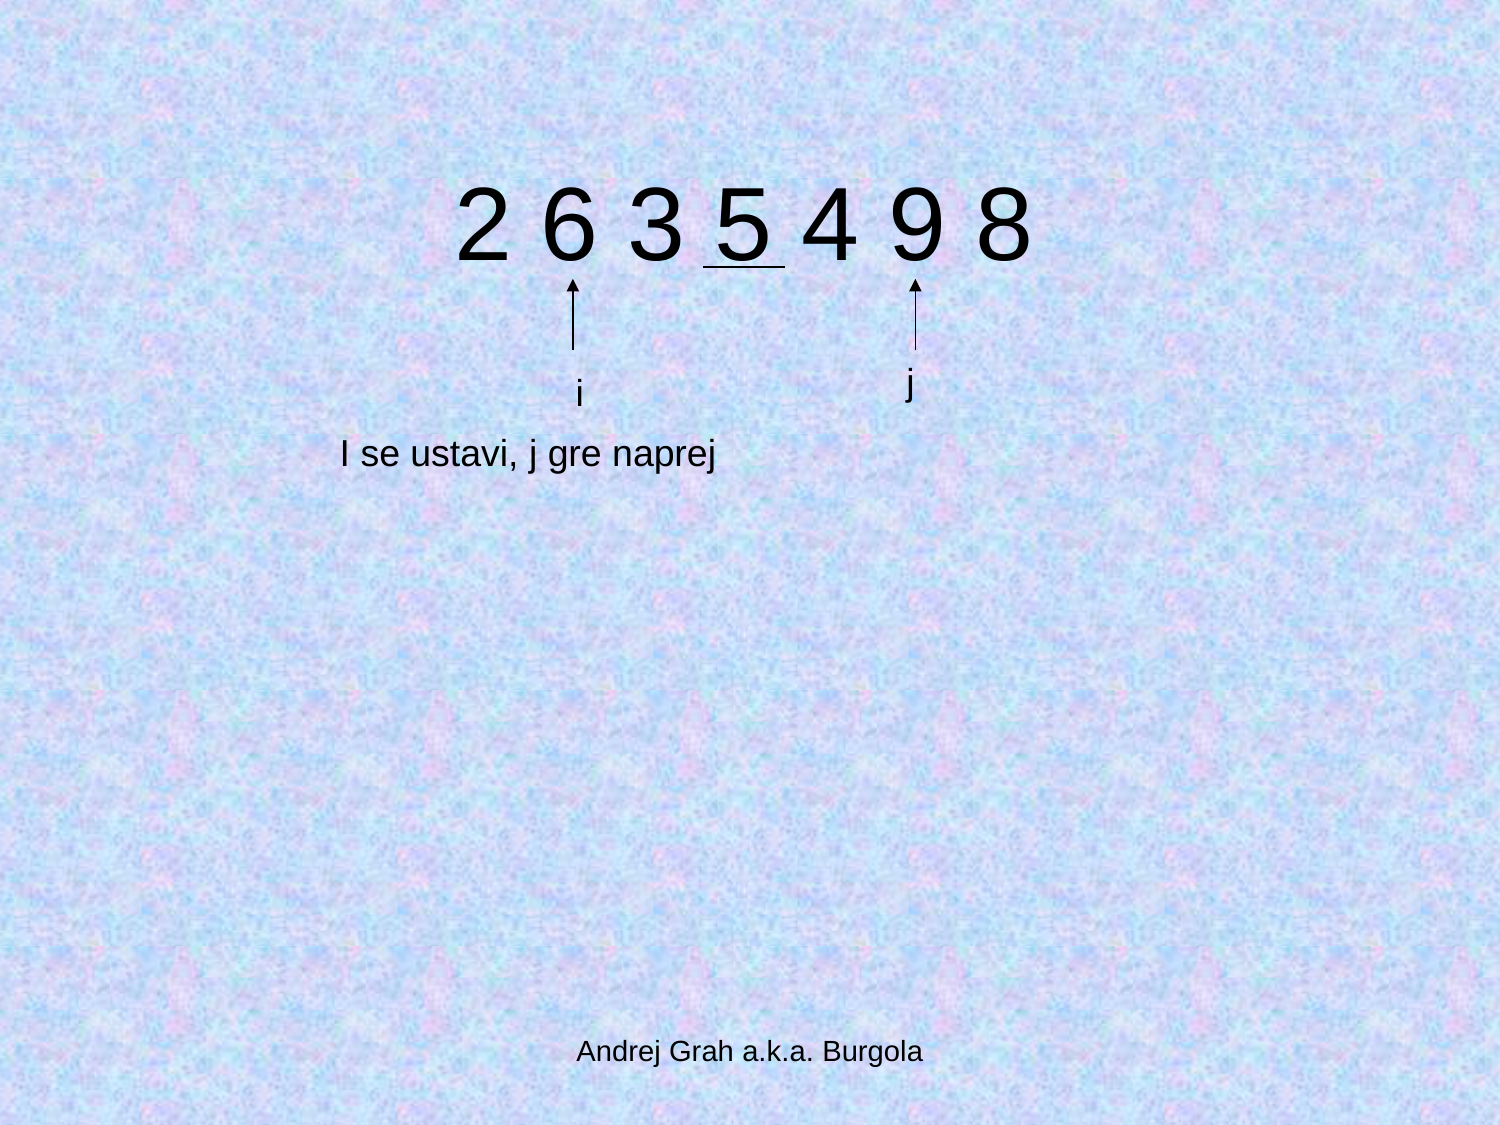

2 6 3 5 4 9 8
j
i
I se ustavi, j gre naprej
Andrej Grah a.k.a. Burgola